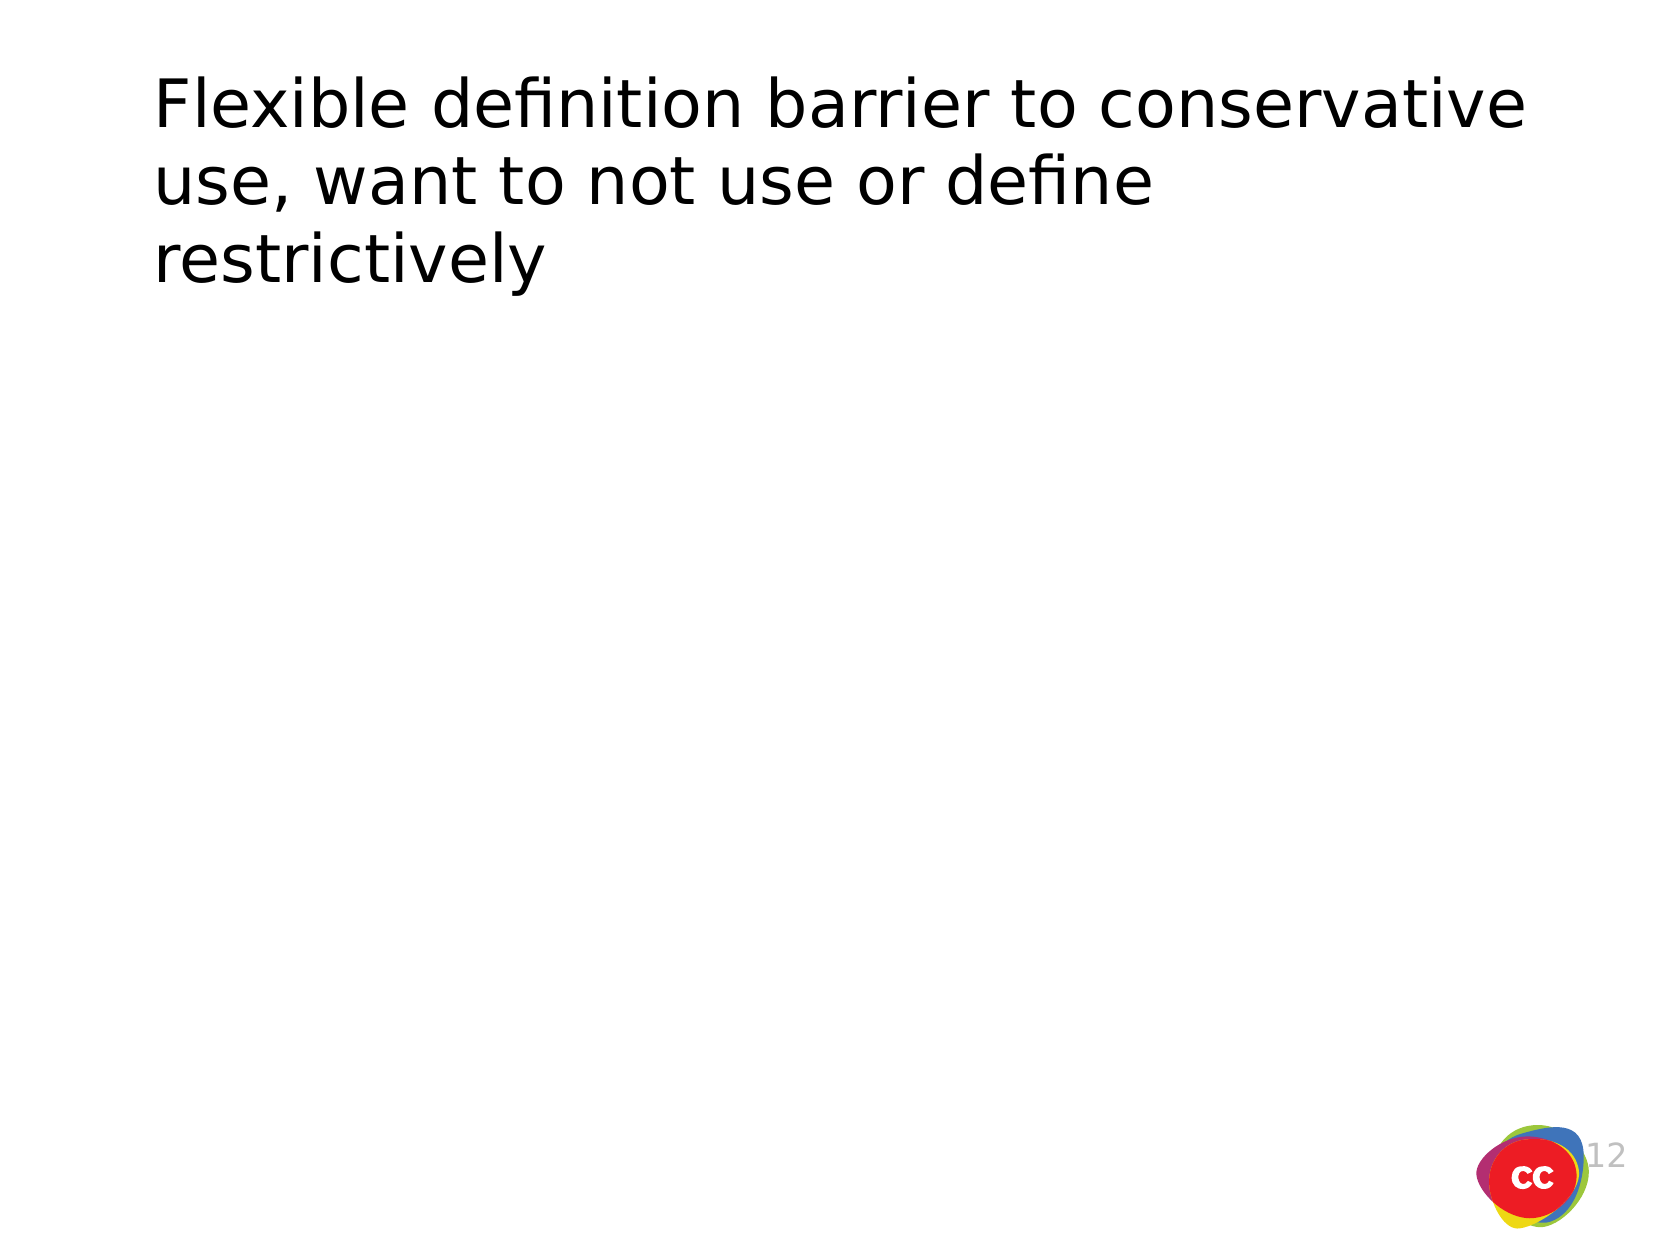

# Flexible definition barrier to conservative use, want to not use or define restrictively